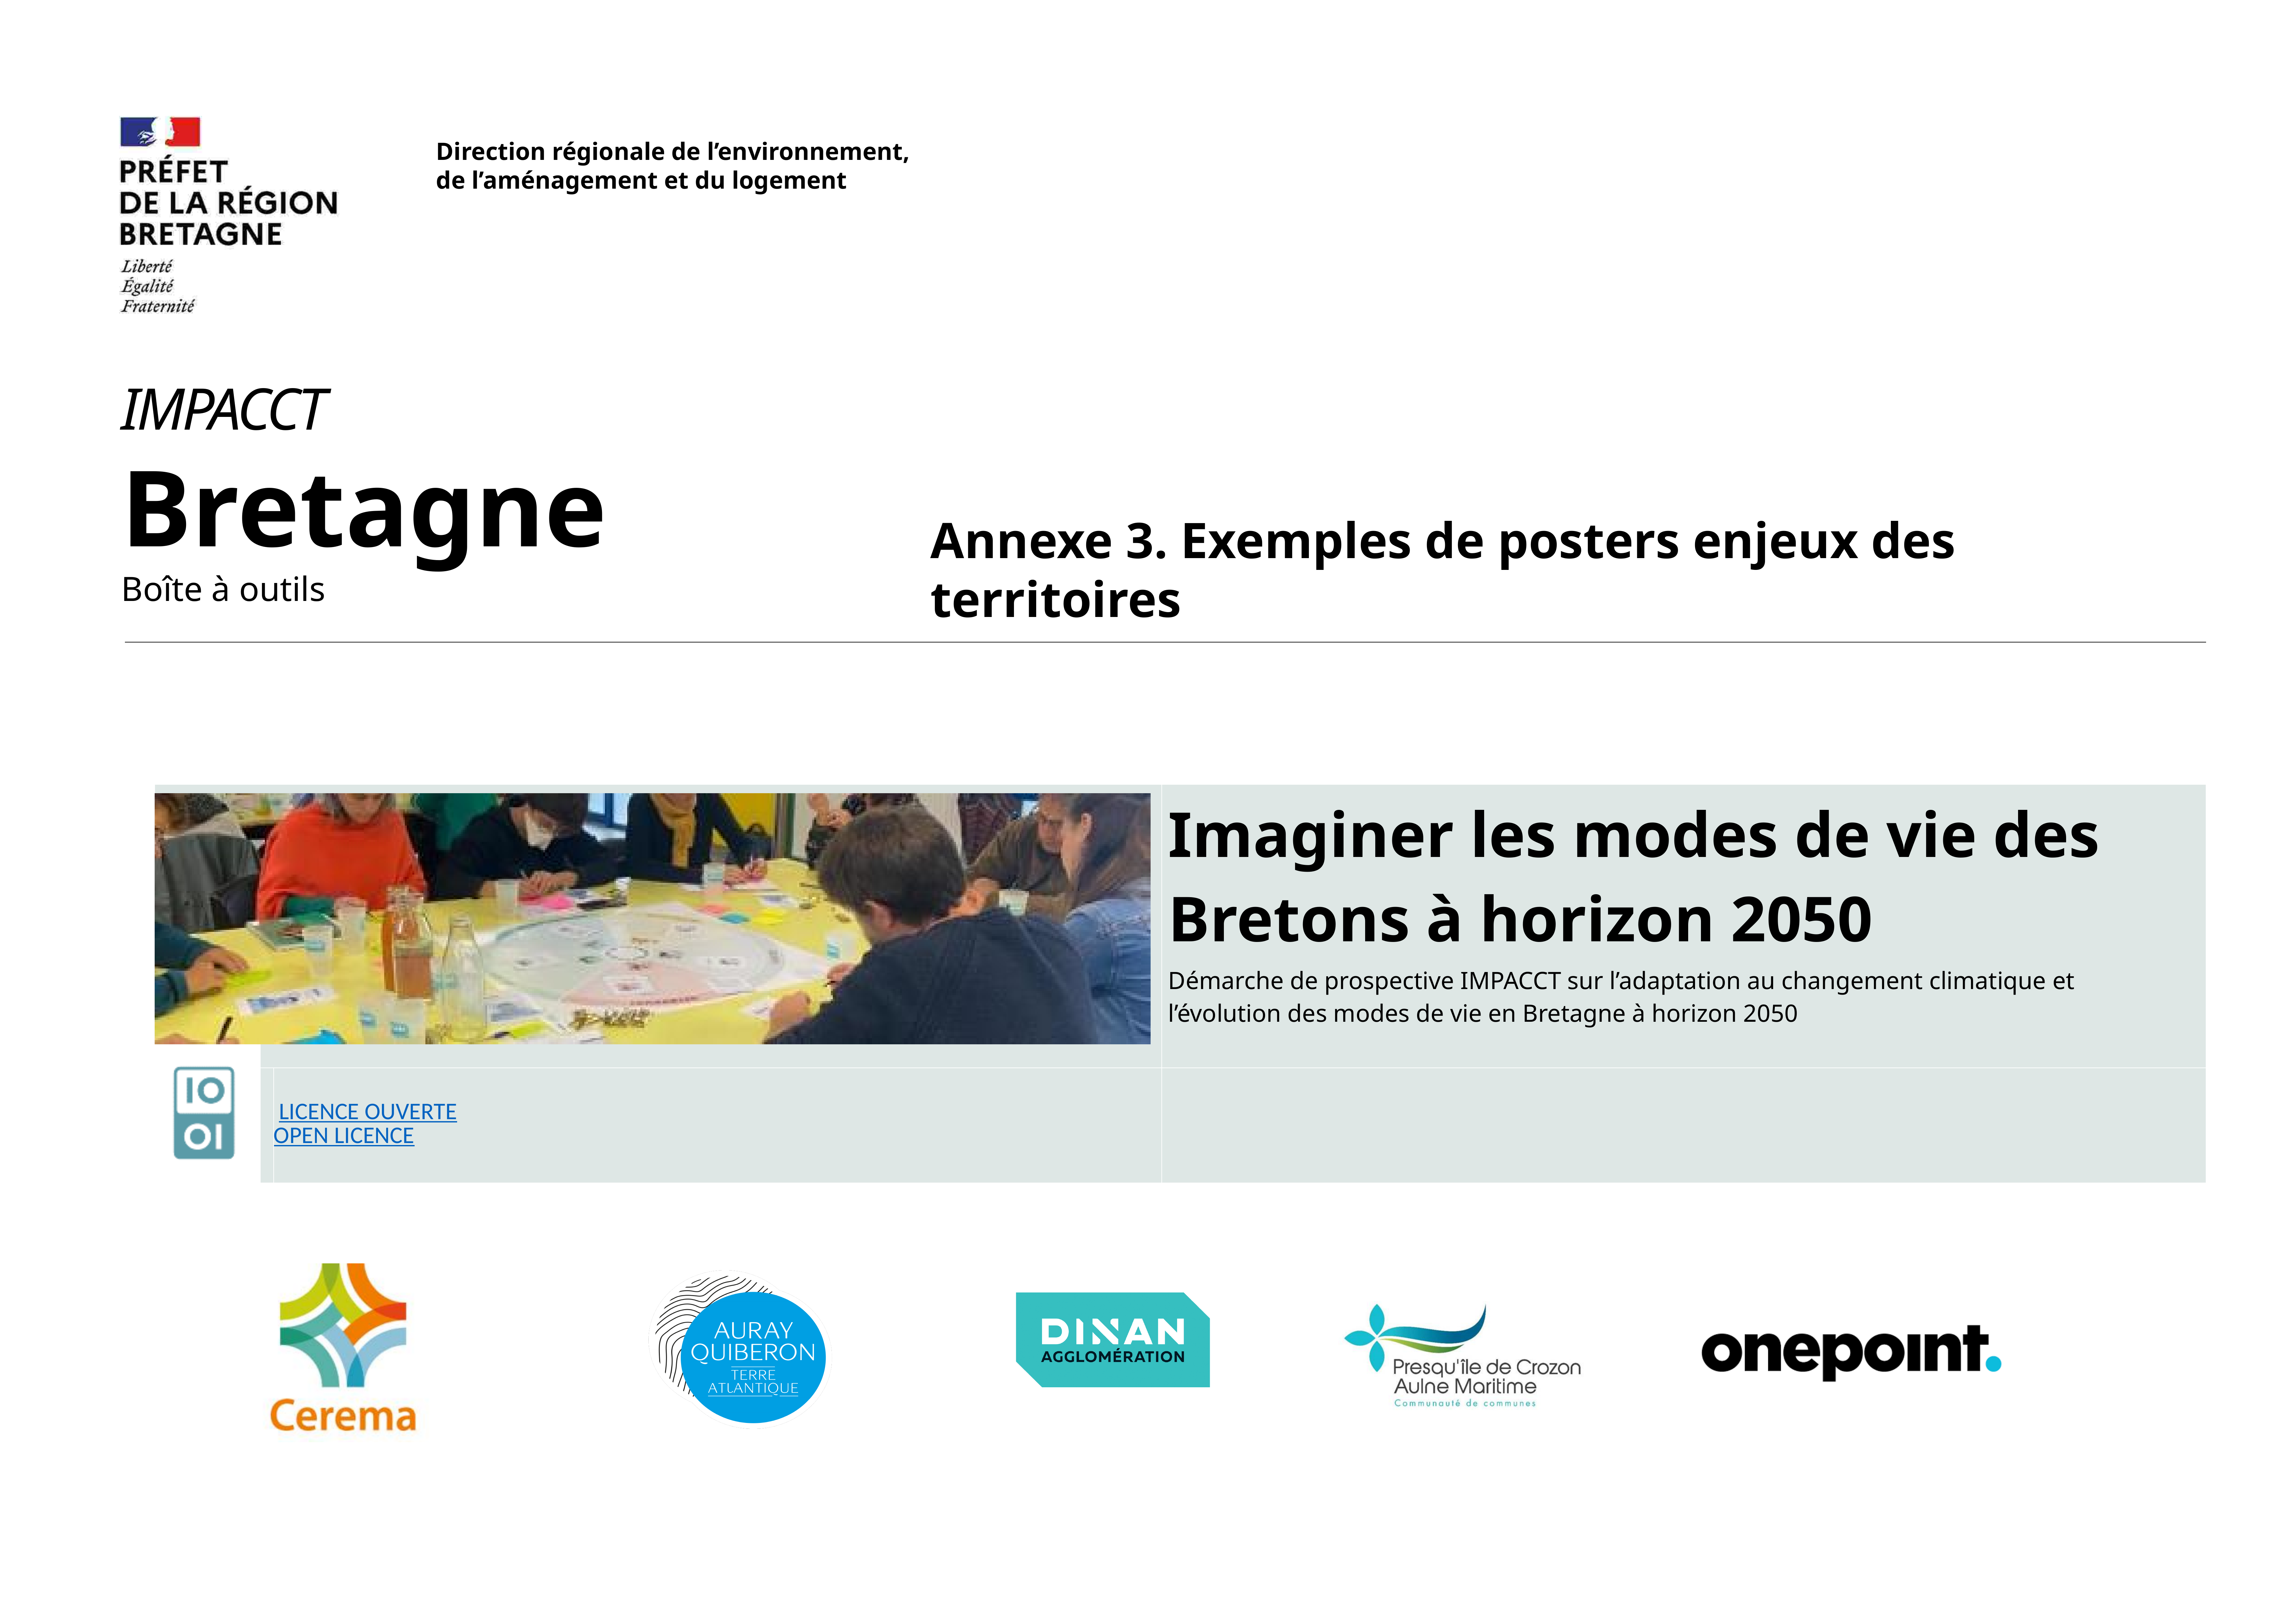

Direction régionale de l’environnement,
de l’aménagement et du logement
IMPACCT
Bretagne
Boîte à outils
Annexe 3. Exemples de posters enjeux des territoires
| | | Imaginer les modes de vie des Bretons à horizon 2050 Démarche de prospective IMPACCT sur l’adaptation au changement climatique et l’évolution des modes de vie en Bretagne à horizon 2050 |
| --- | --- | --- |
| | LICENCE OUVERTE OPEN LICENCE | |